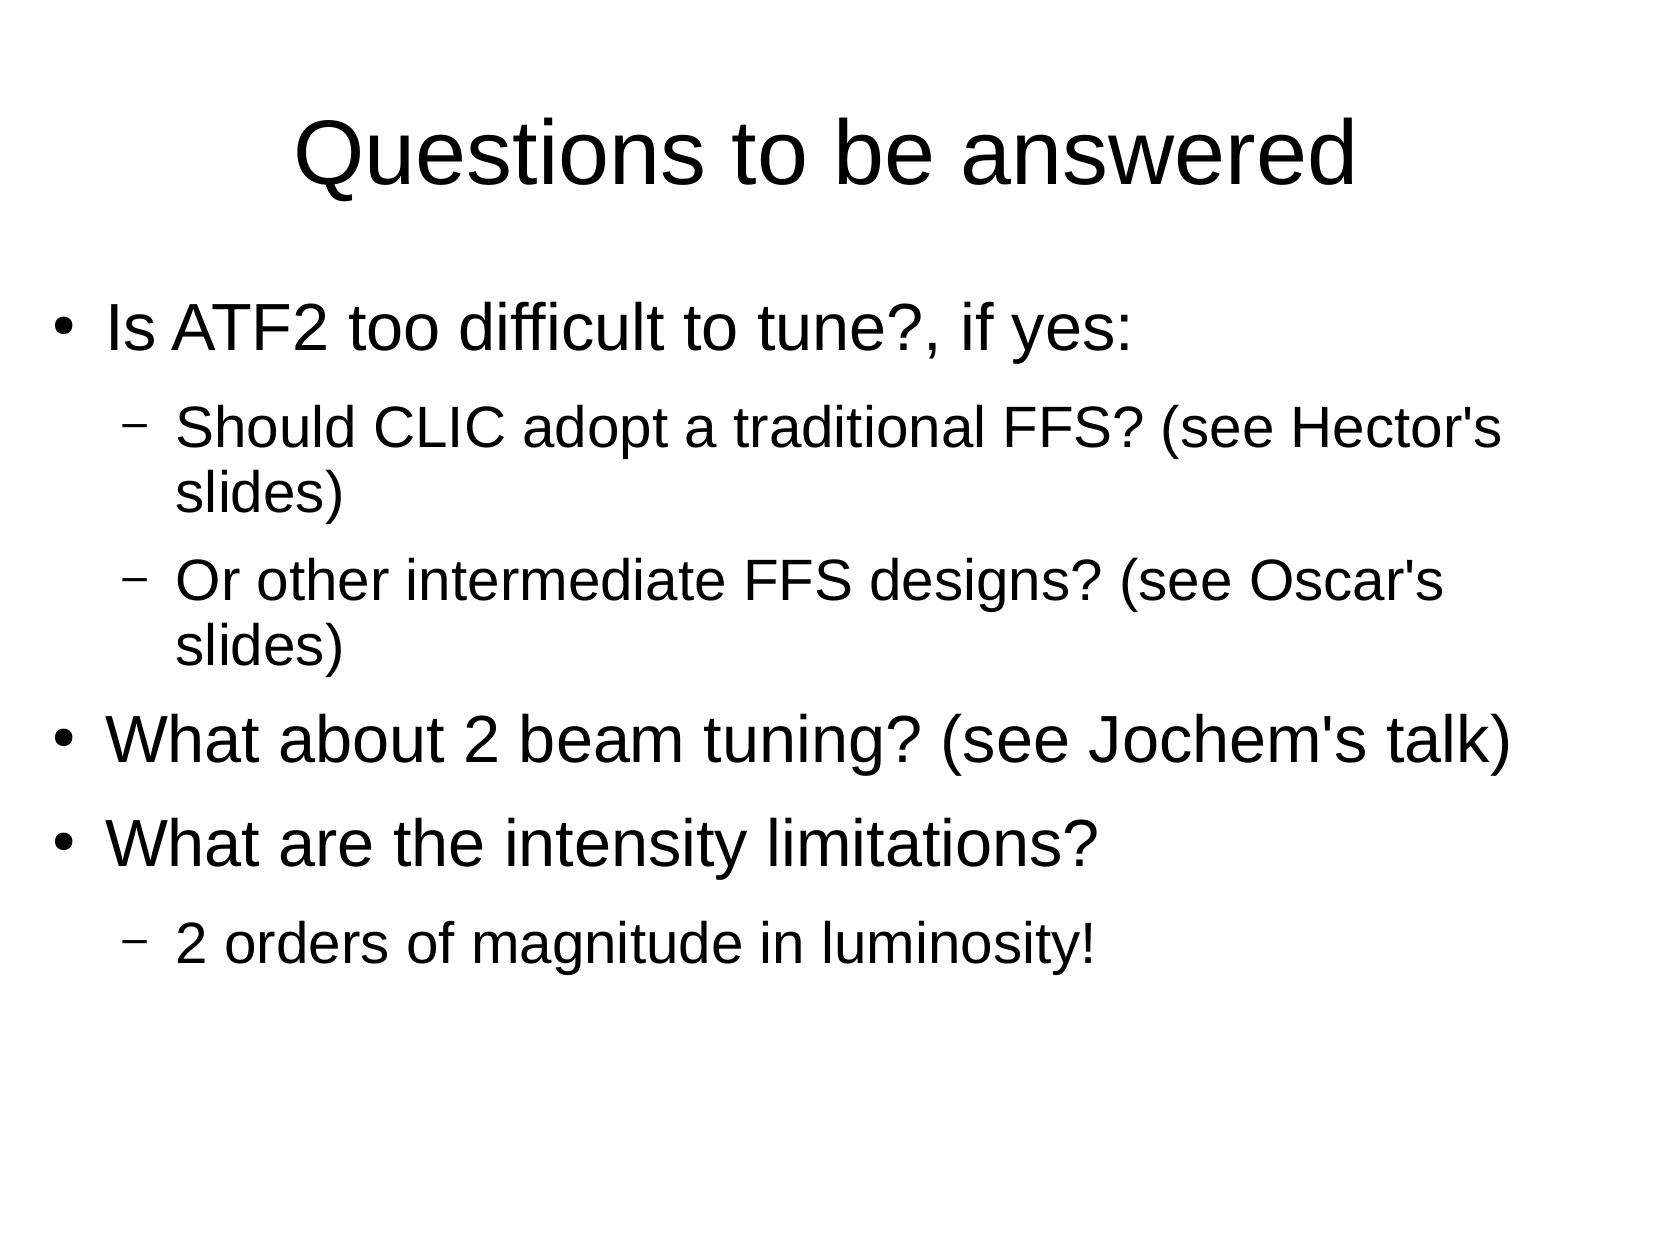

# Questions to be answered
Is ATF2 too difficult to tune?, if yes:
Should CLIC adopt a traditional FFS? (see Hector's slides)
Or other intermediate FFS designs? (see Oscar's slides)
What about 2 beam tuning? (see Jochem's talk)
What are the intensity limitations?
2 orders of magnitude in luminosity!